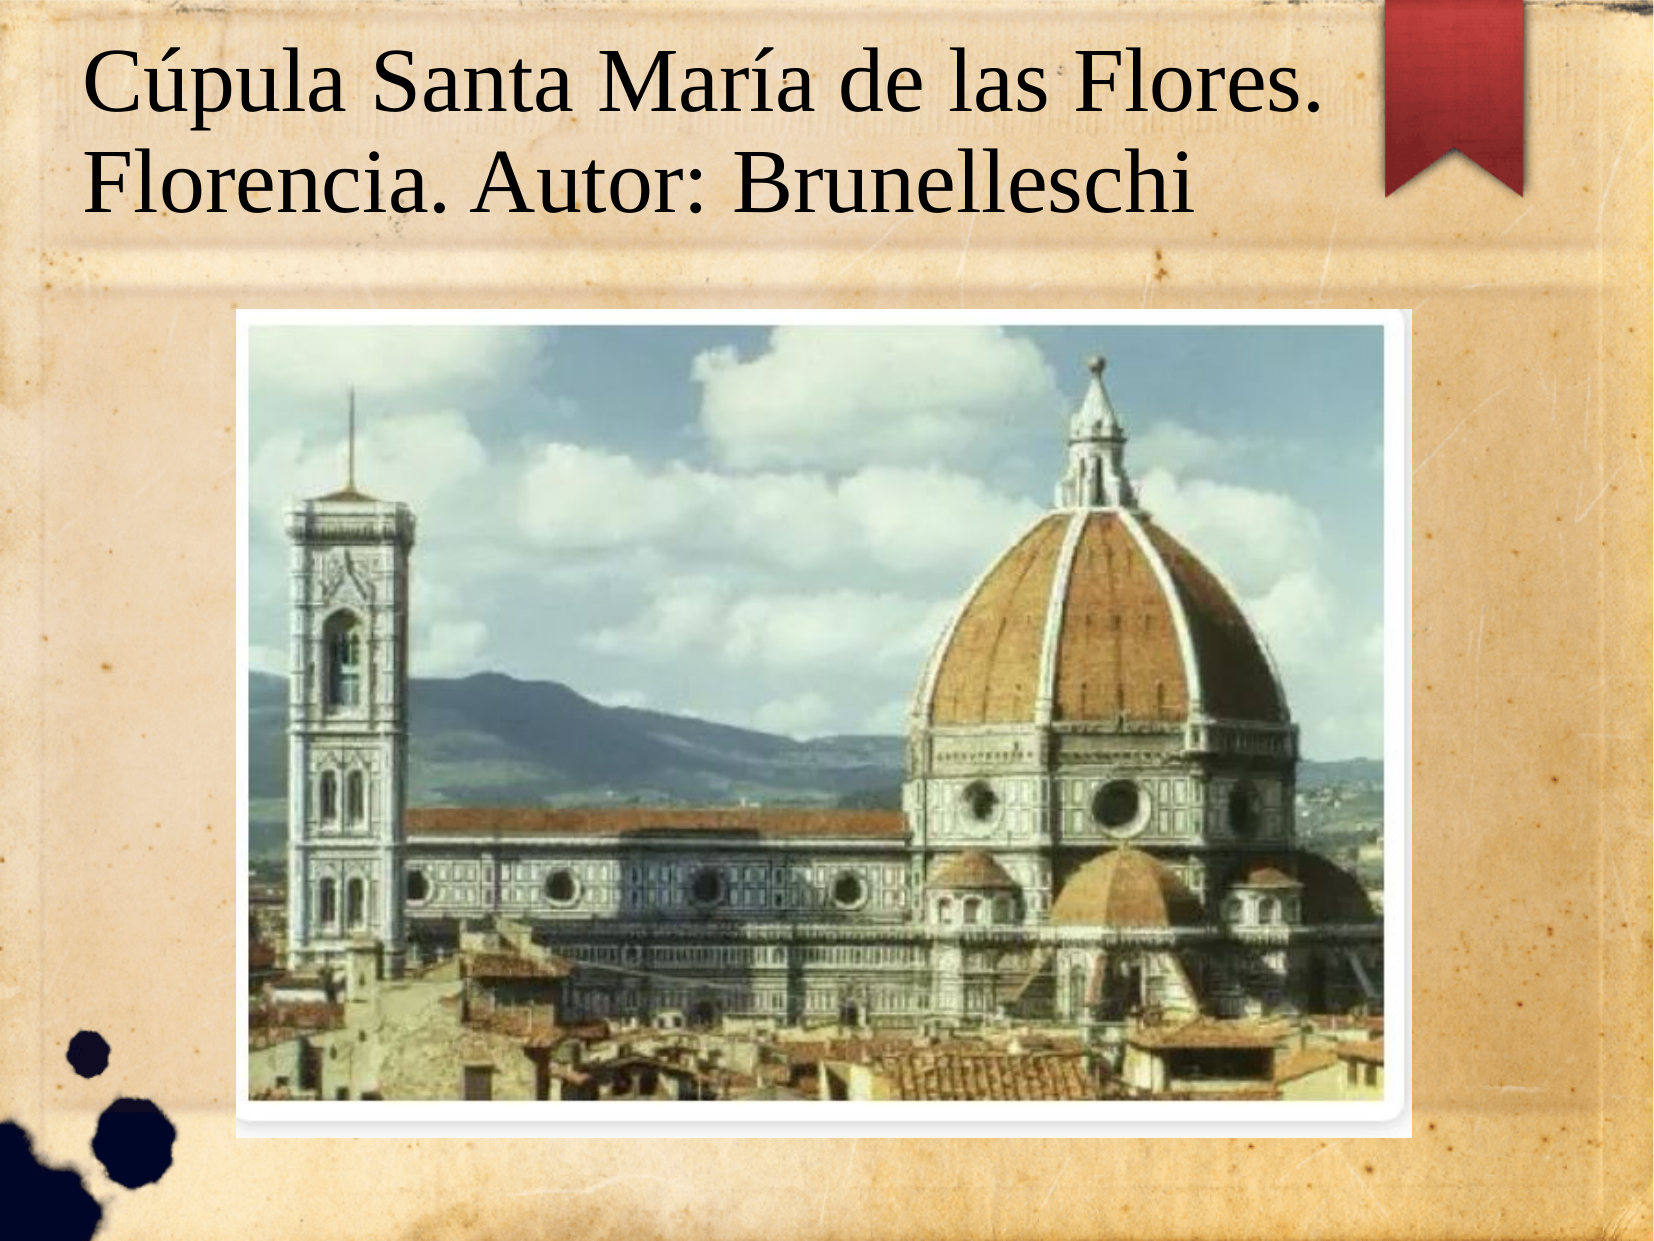

# Cúpula Santa María de las Flores. Florencia. Autor: Brunelleschi